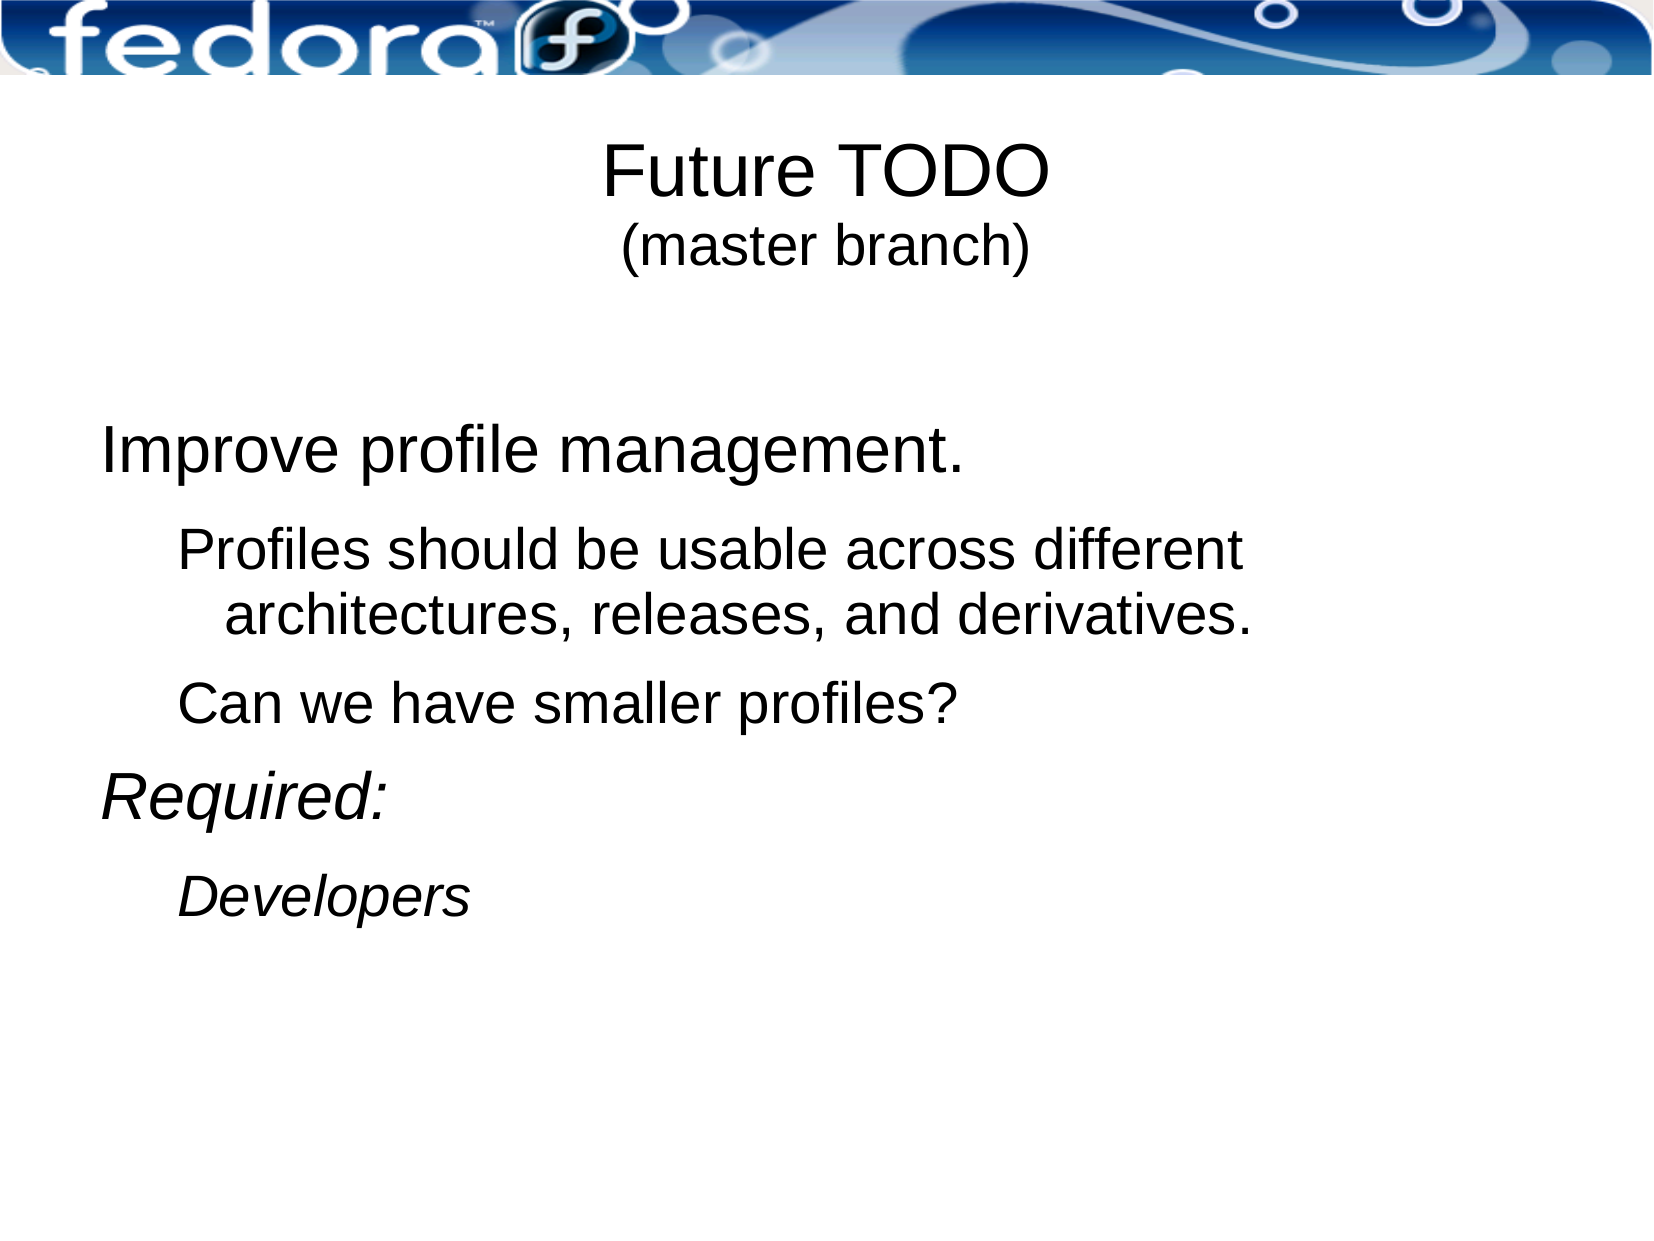

# Future TODO (master branch)
Improve profile management.
Profiles should be usable across different architectures, releases, and derivatives.
Can we have smaller profiles?
Required:
Developers